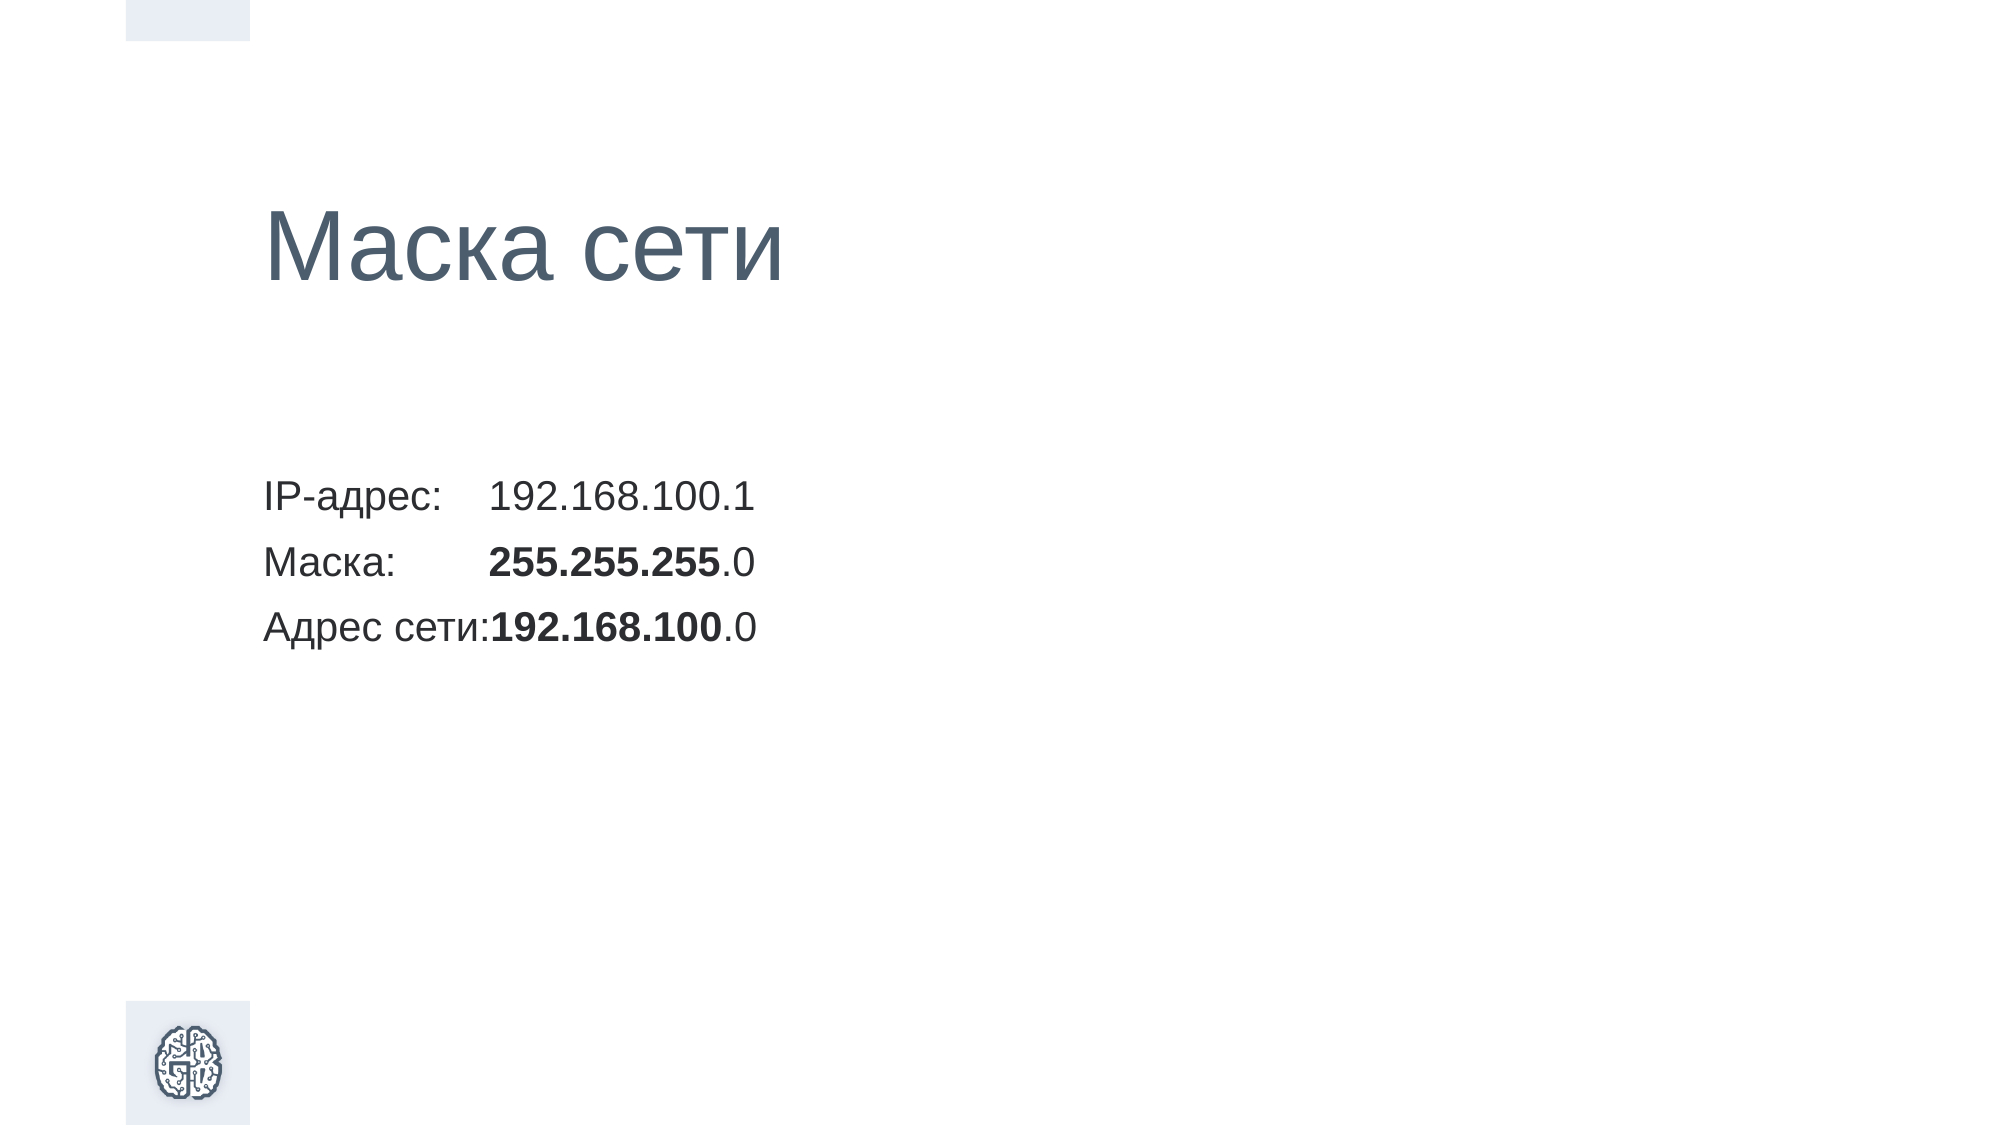

# Маска сети
IP-адрес: 192.168.100.1
Маска: 255.255.255.0
Адрес сети:192.168.100.0